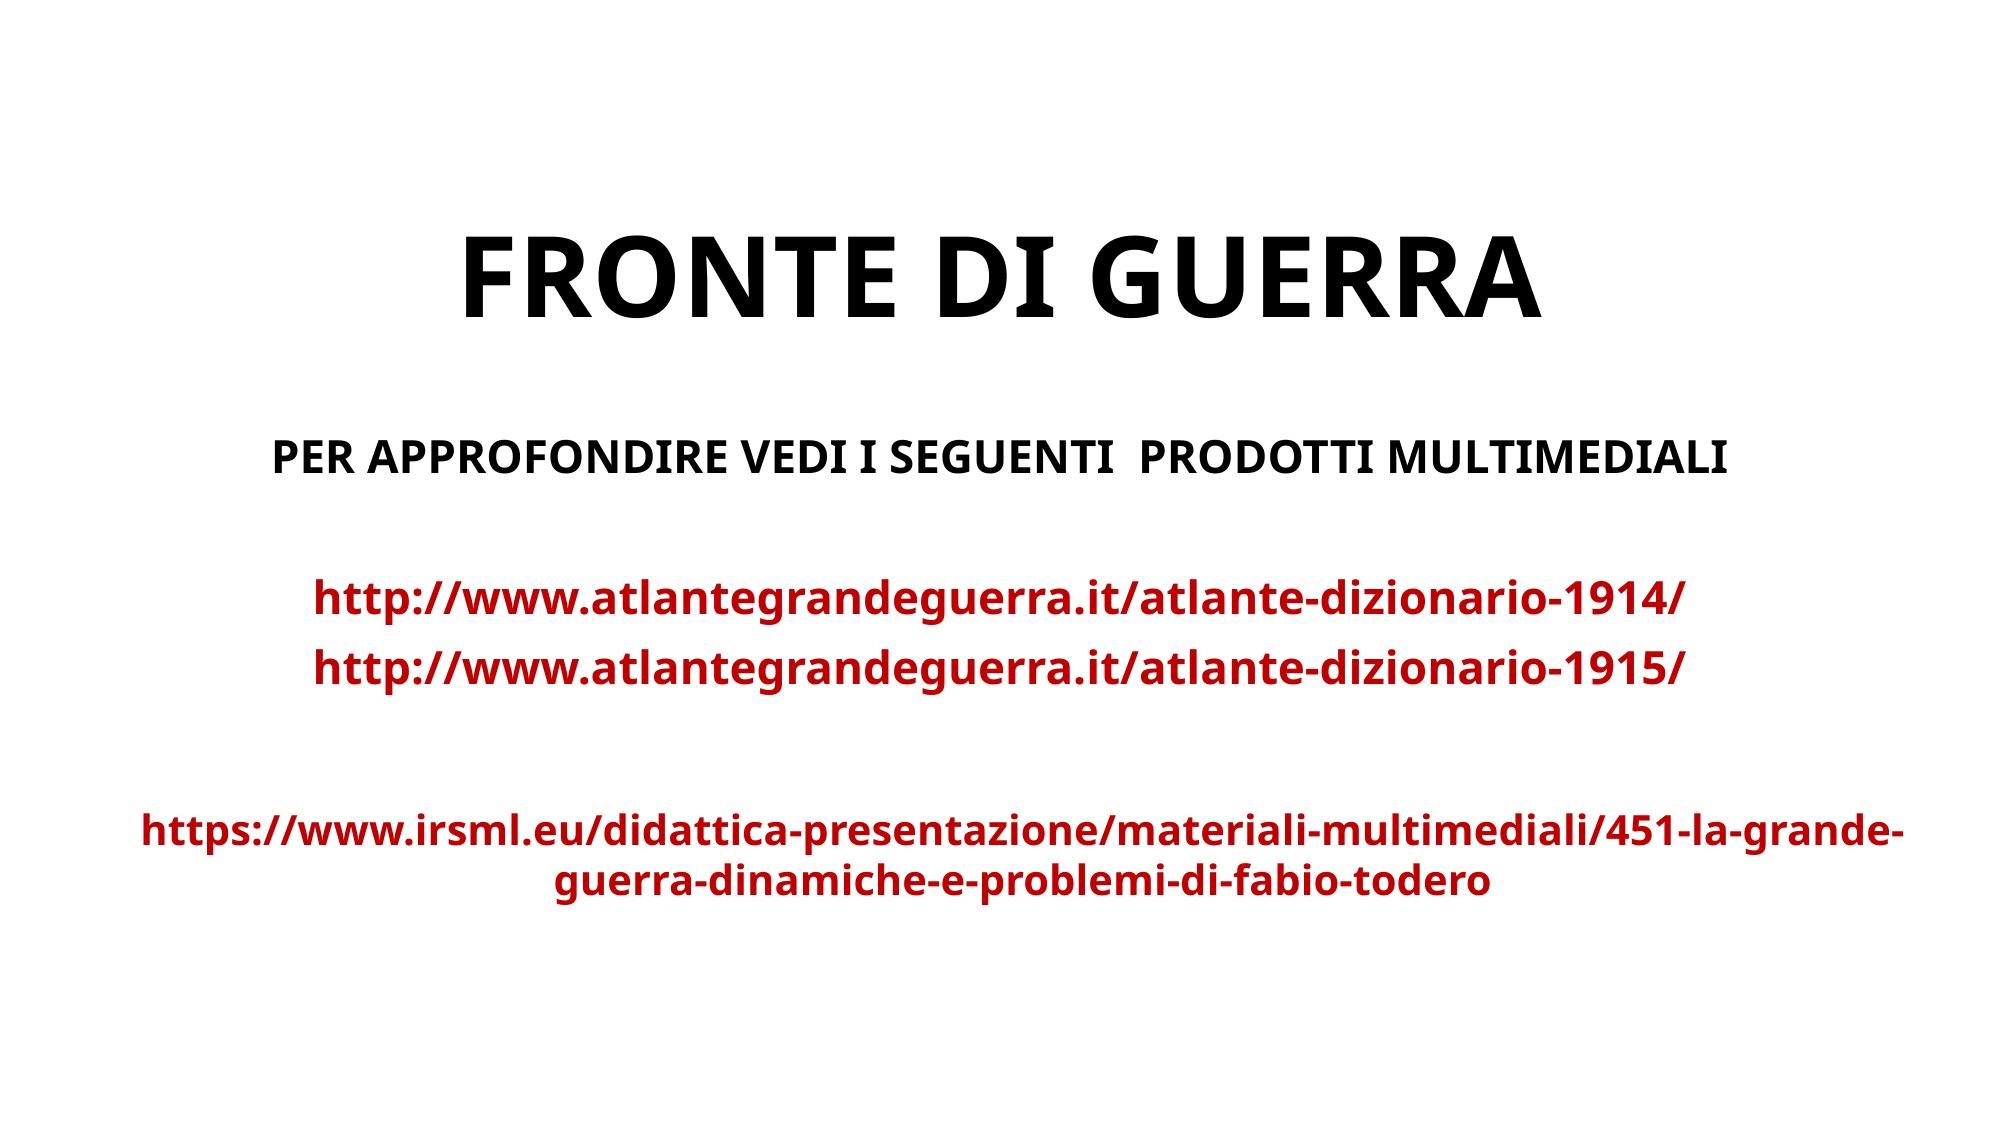

# FRONTE DI GUERRA
PER APPROFONDIRE VEDI I SEGUENTI PRODOTTI MULTIMEDIALI
http://www.atlantegrandeguerra.it/atlante-dizionario-1914/
http://www.atlantegrandeguerra.it/atlante-dizionario-1915/
https://www.irsml.eu/didattica-presentazione/materiali-multimediali/451-la-grande-guerra-dinamiche-e-problemi-di-fabio-todero